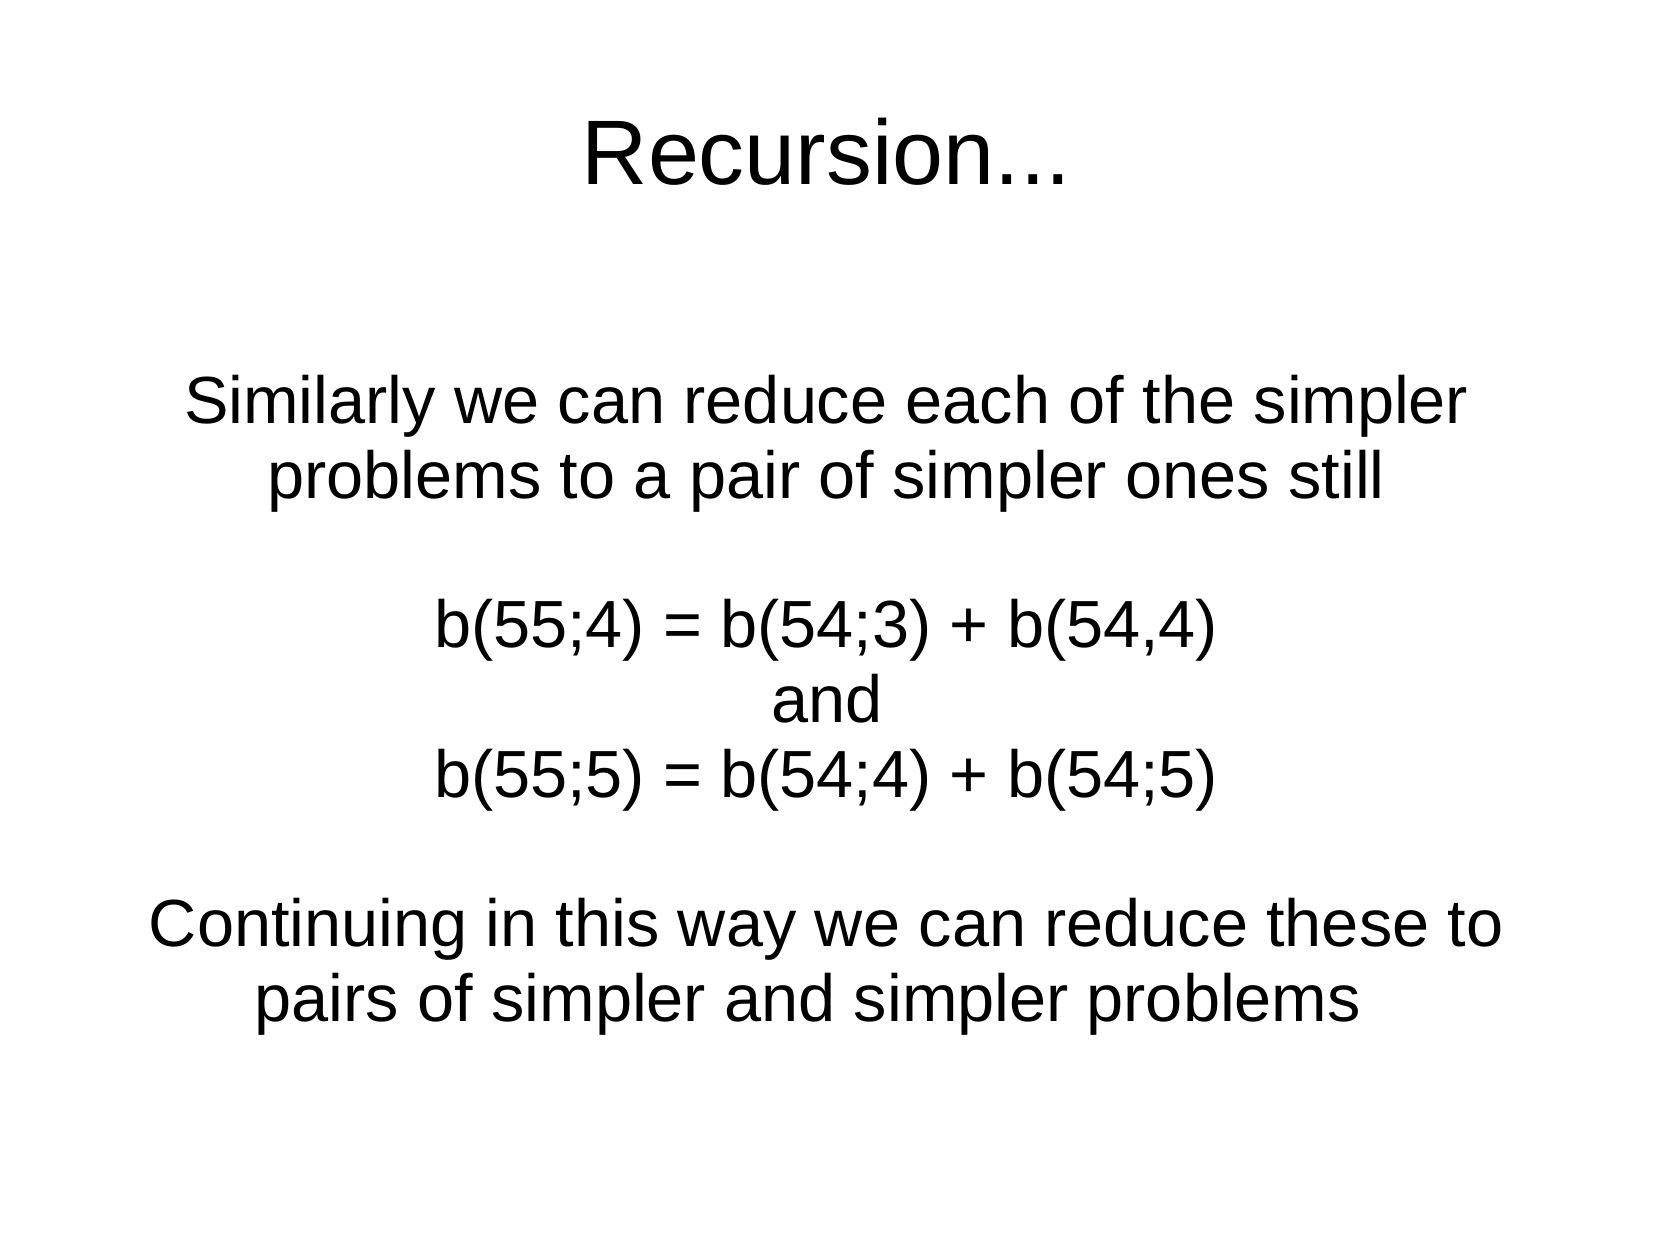

# Recursion...
Similarly we can reduce each of the simpler problems to a pair of simpler ones still
b(55;4) = b(54;3) + b(54,4)
and
b(55;5) = b(54;4) + b(54;5)
Continuing in this way we can reduce these to pairs of simpler and simpler problems